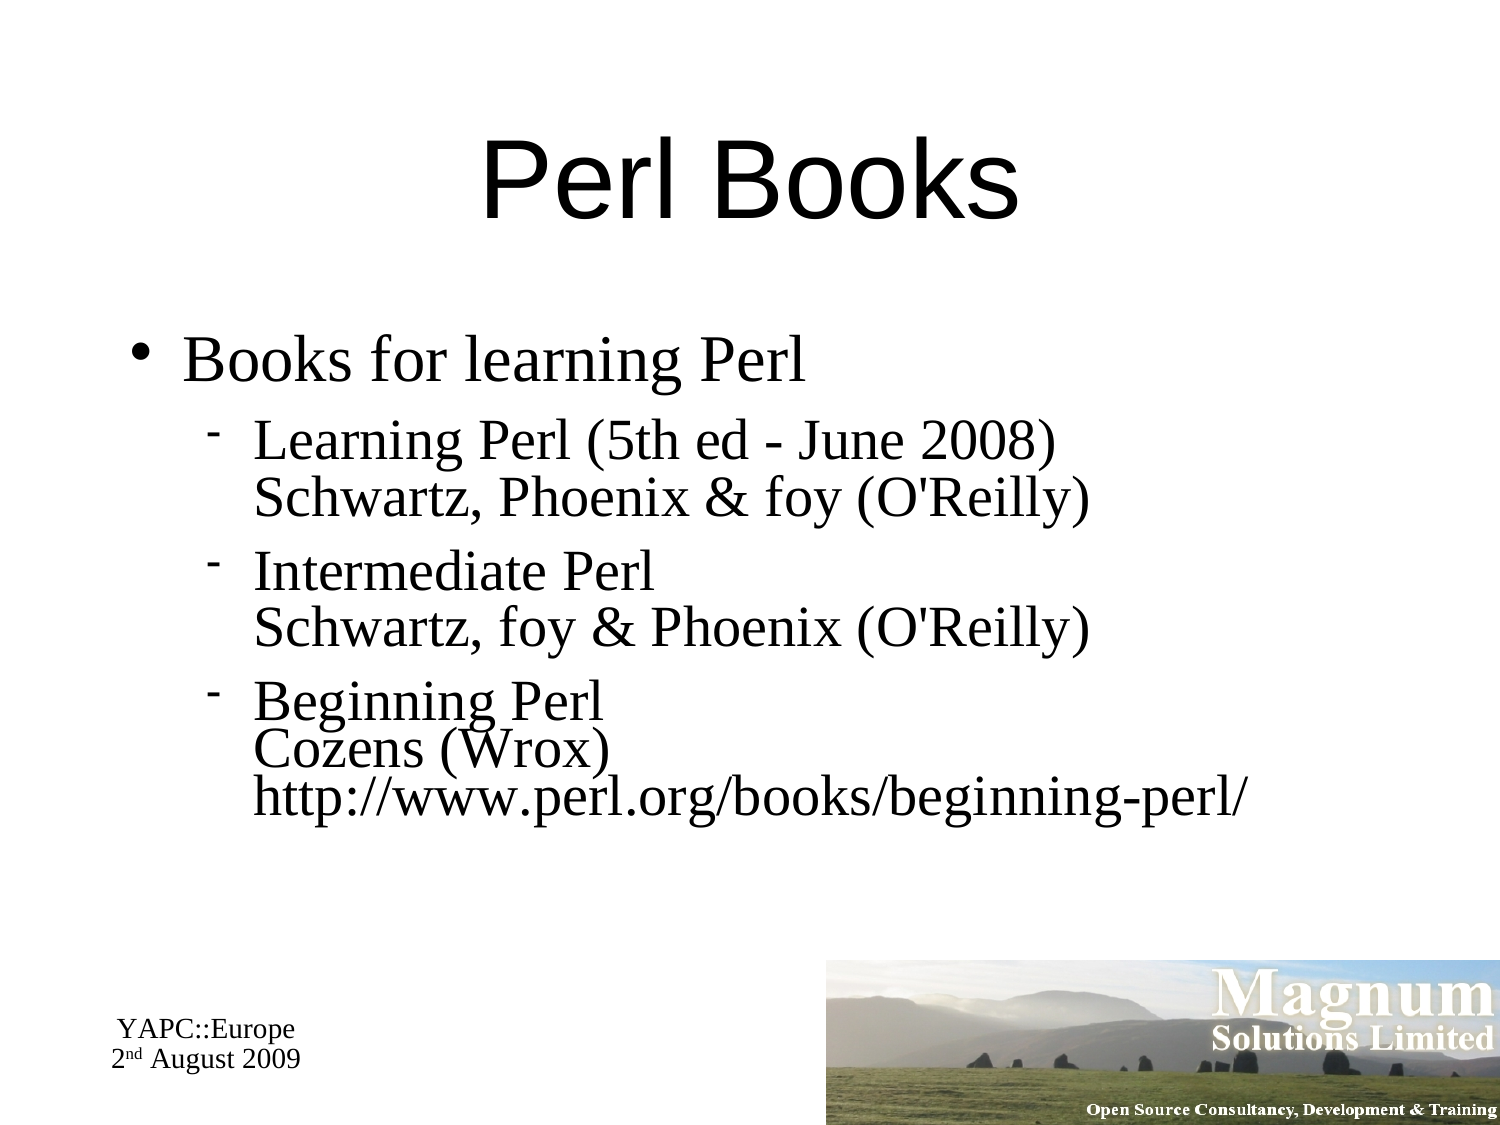

# Perl Books
Books for learning Perl
Learning Perl (5th ed - June 2008)
Schwartz, Phoenix & foy (O'Reilly)‏
Intermediate Perl
Schwartz, foy & Phoenix (O'Reilly)‏
Beginning Perl
Cozens (Wrox)
http://www.perl.org/books/beginning-perl/
155